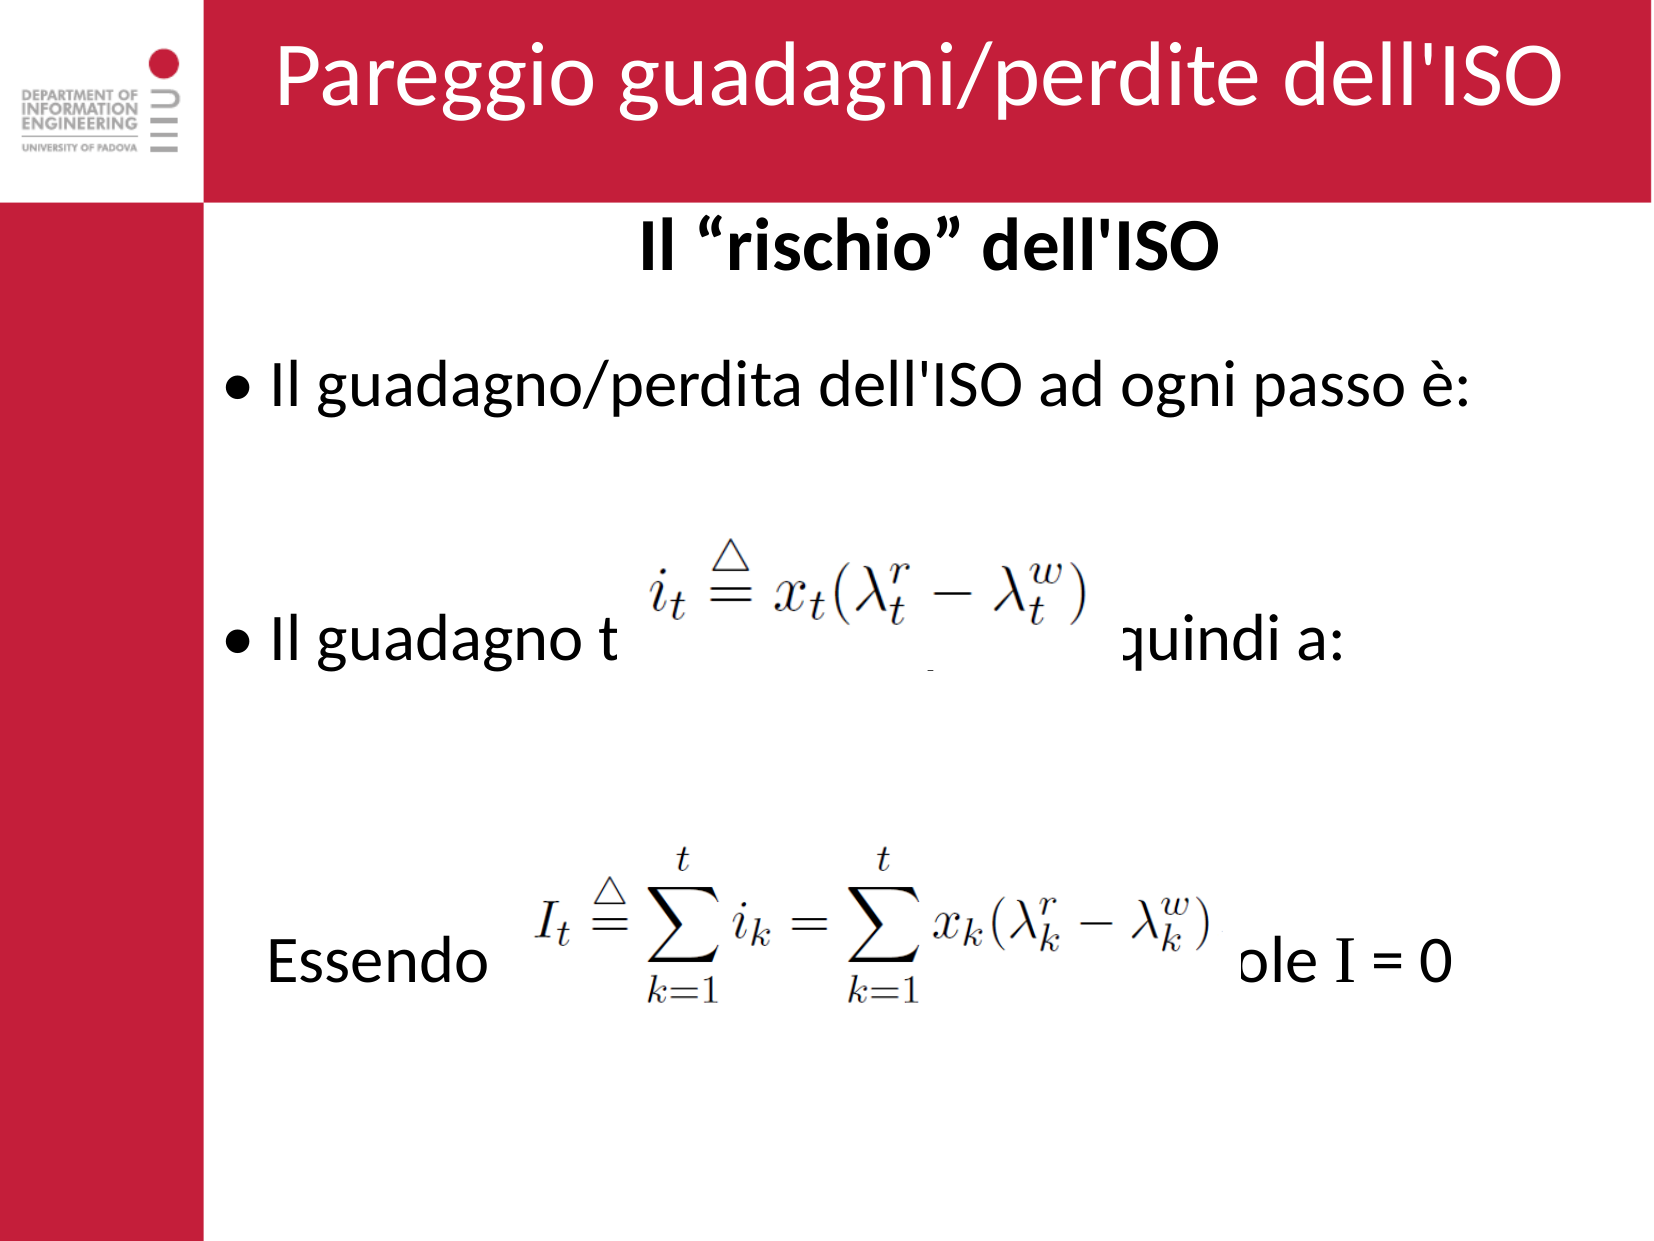

Pareggio guadagni/perdite dell'ISO
Il “rischio” dell'ISO
• Il guadagno/perdita dell'ISO ad ogni passo è:
• Il guadagno totale corrisponde quindi a:
 Essendo l'ISO un ente no profit si vuole I = 0